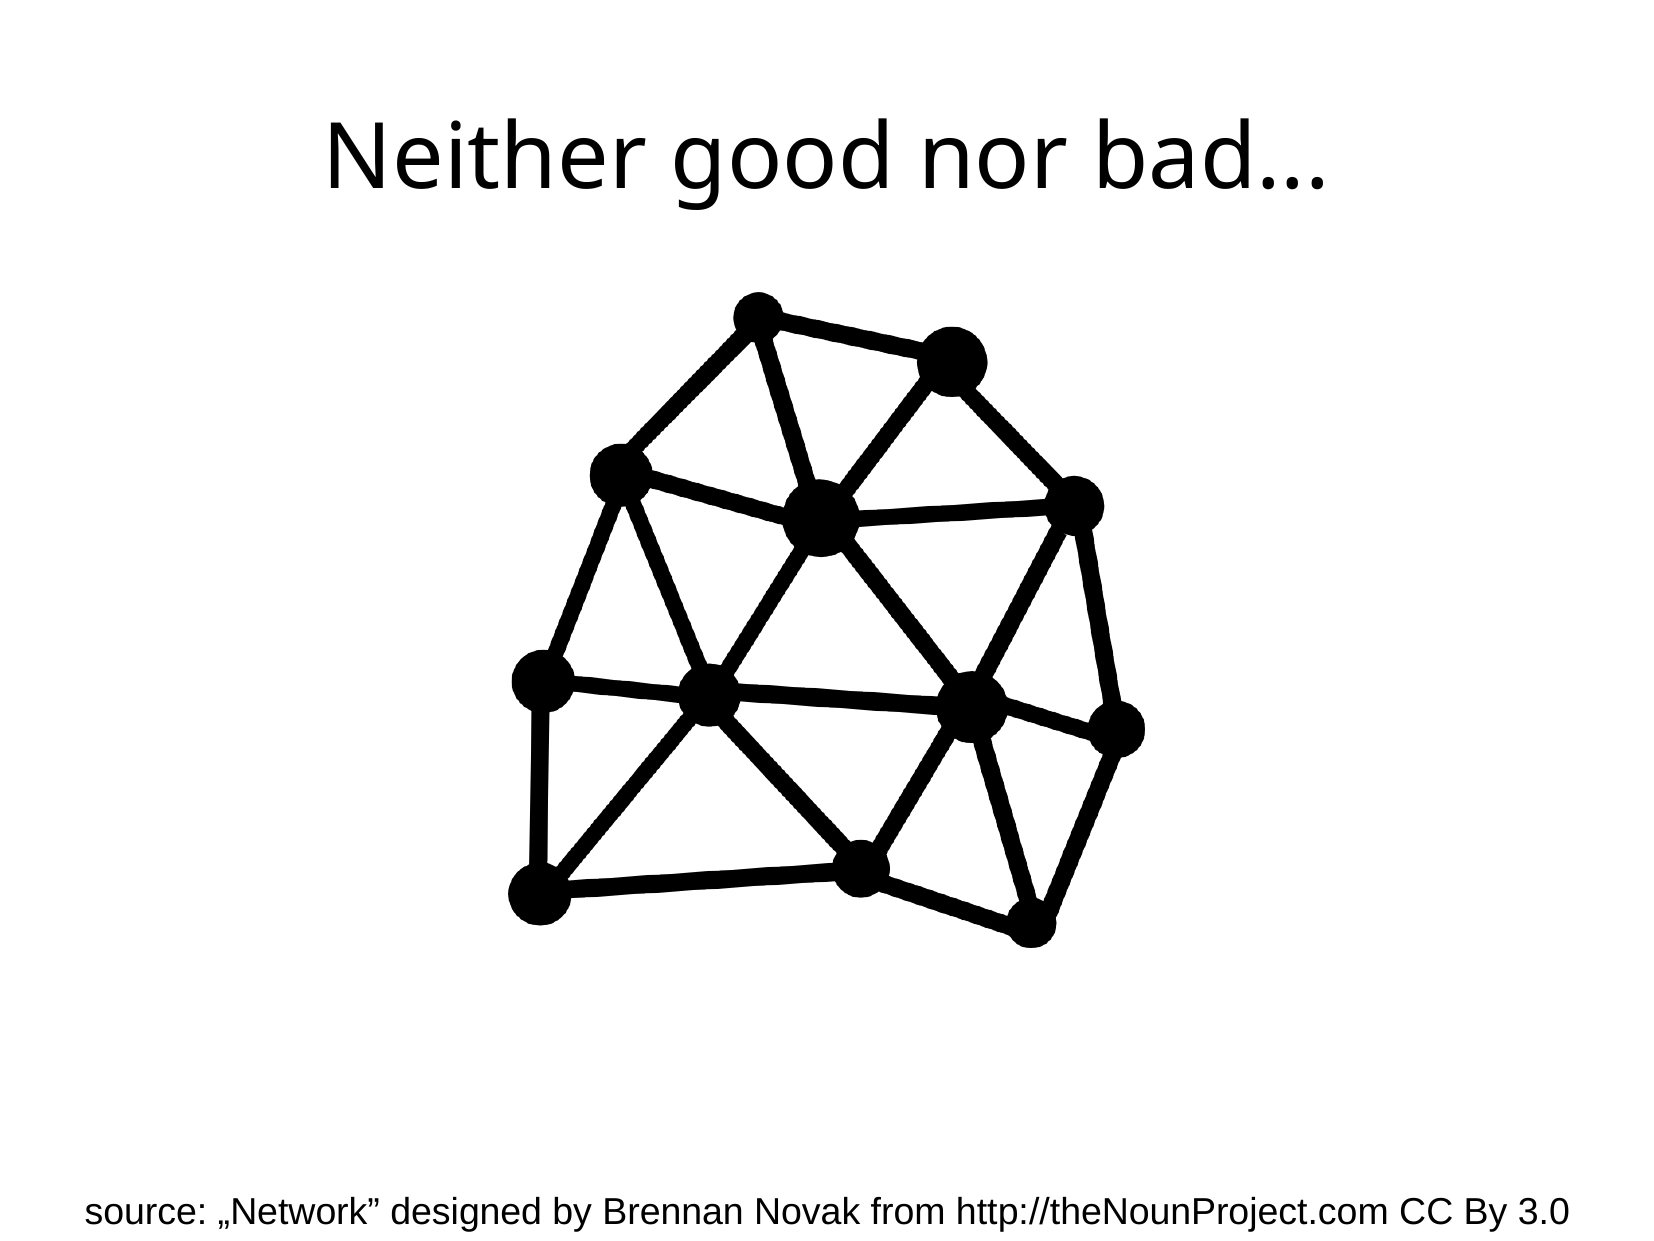

# Neither good nor bad...
source: „Network” designed by Brennan Novak from http://theNounProject.com CC By 3.0